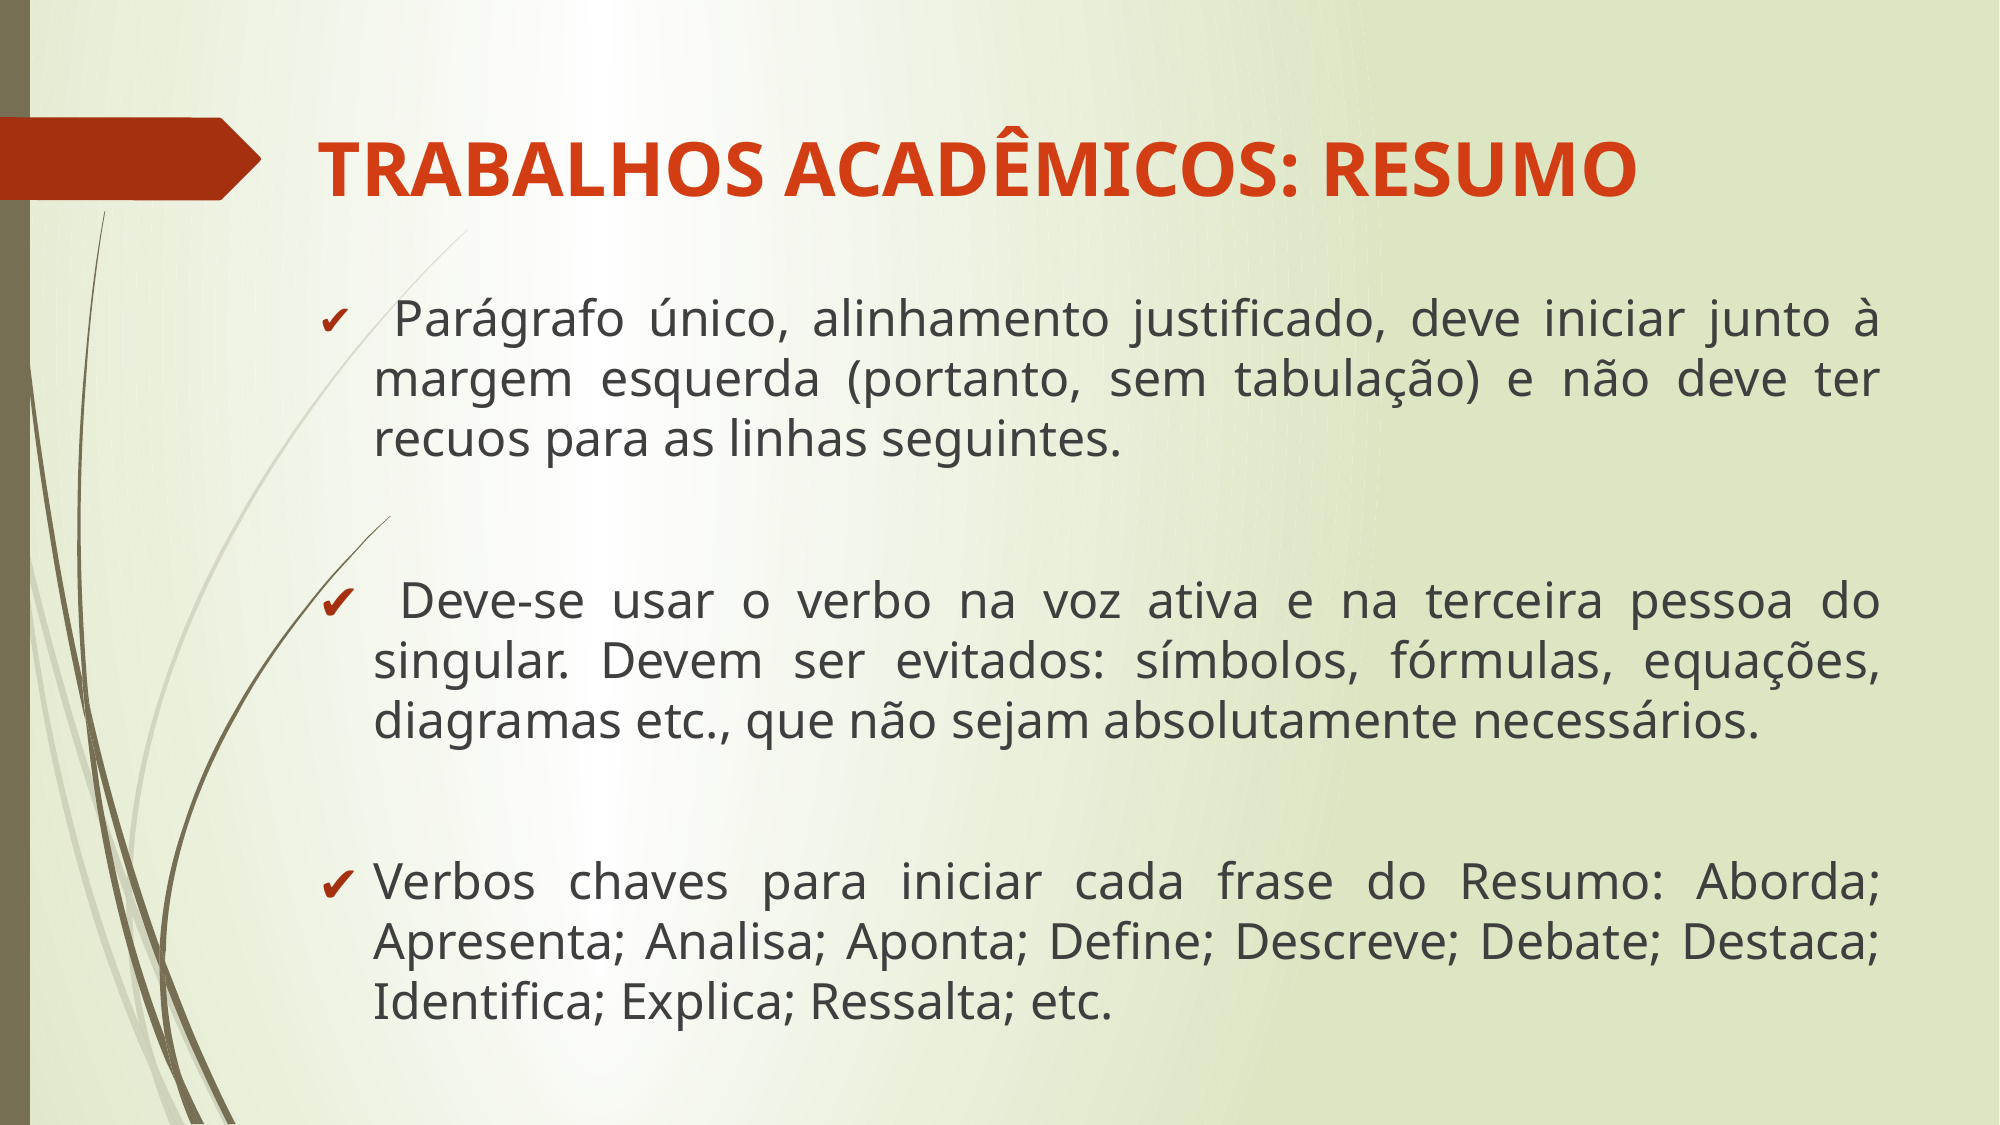

# TRABALHOS ACADÊMICOS: RESUMO
 Parágrafo único, alinhamento justificado, deve iniciar junto à margem esquerda (portanto, sem tabulação) e não deve ter recuos para as linhas seguintes.
 Deve-se usar o verbo na voz ativa e na terceira pessoa do singular. Devem ser evitados: símbolos, fórmulas, equações, diagramas etc., que não sejam absolutamente necessários.
Verbos chaves para iniciar cada frase do Resumo: Aborda; Apresenta; Analisa; Aponta; Define; Descreve; Debate; Destaca; Identifica; Explica; Ressalta; etc.